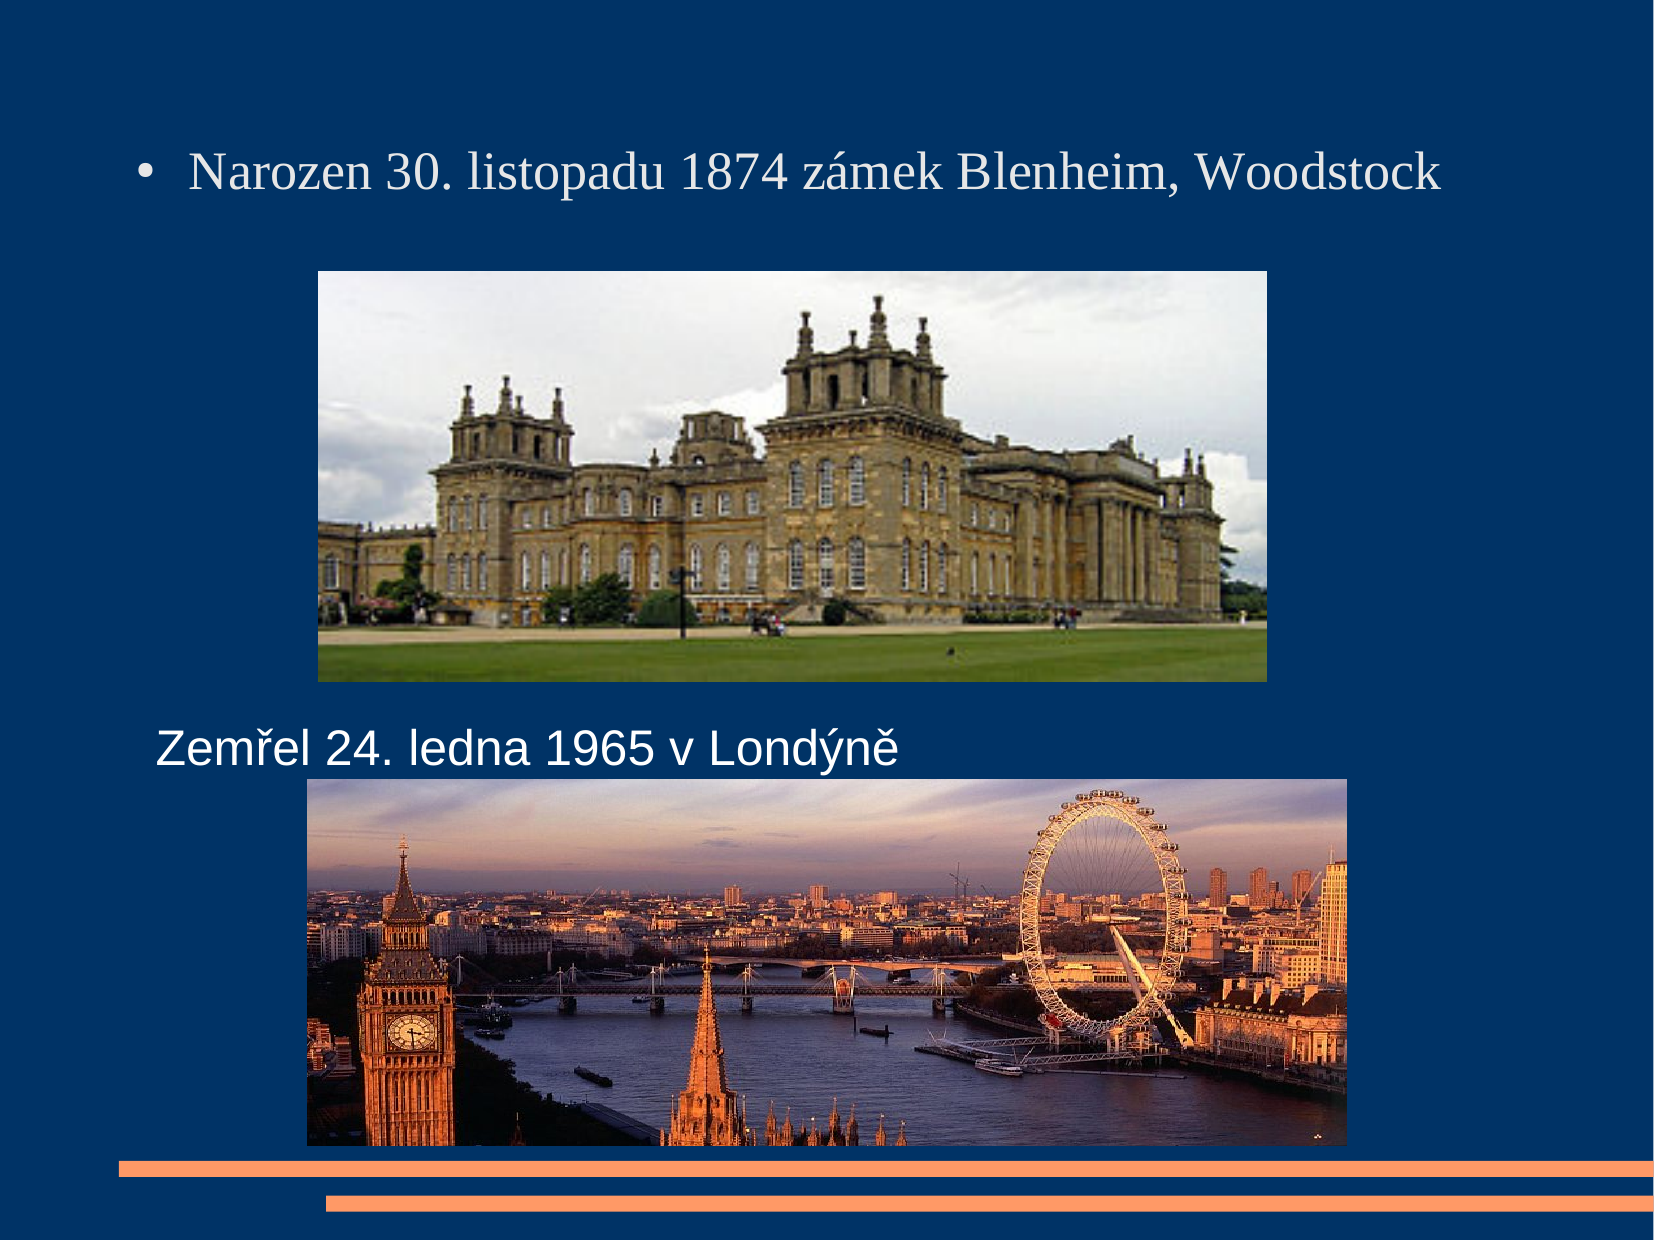

# Narozen 30. listopadu 1874 zámek Blenheim, Woodstock
 Zemřel 24. ledna 1965 v Londýně